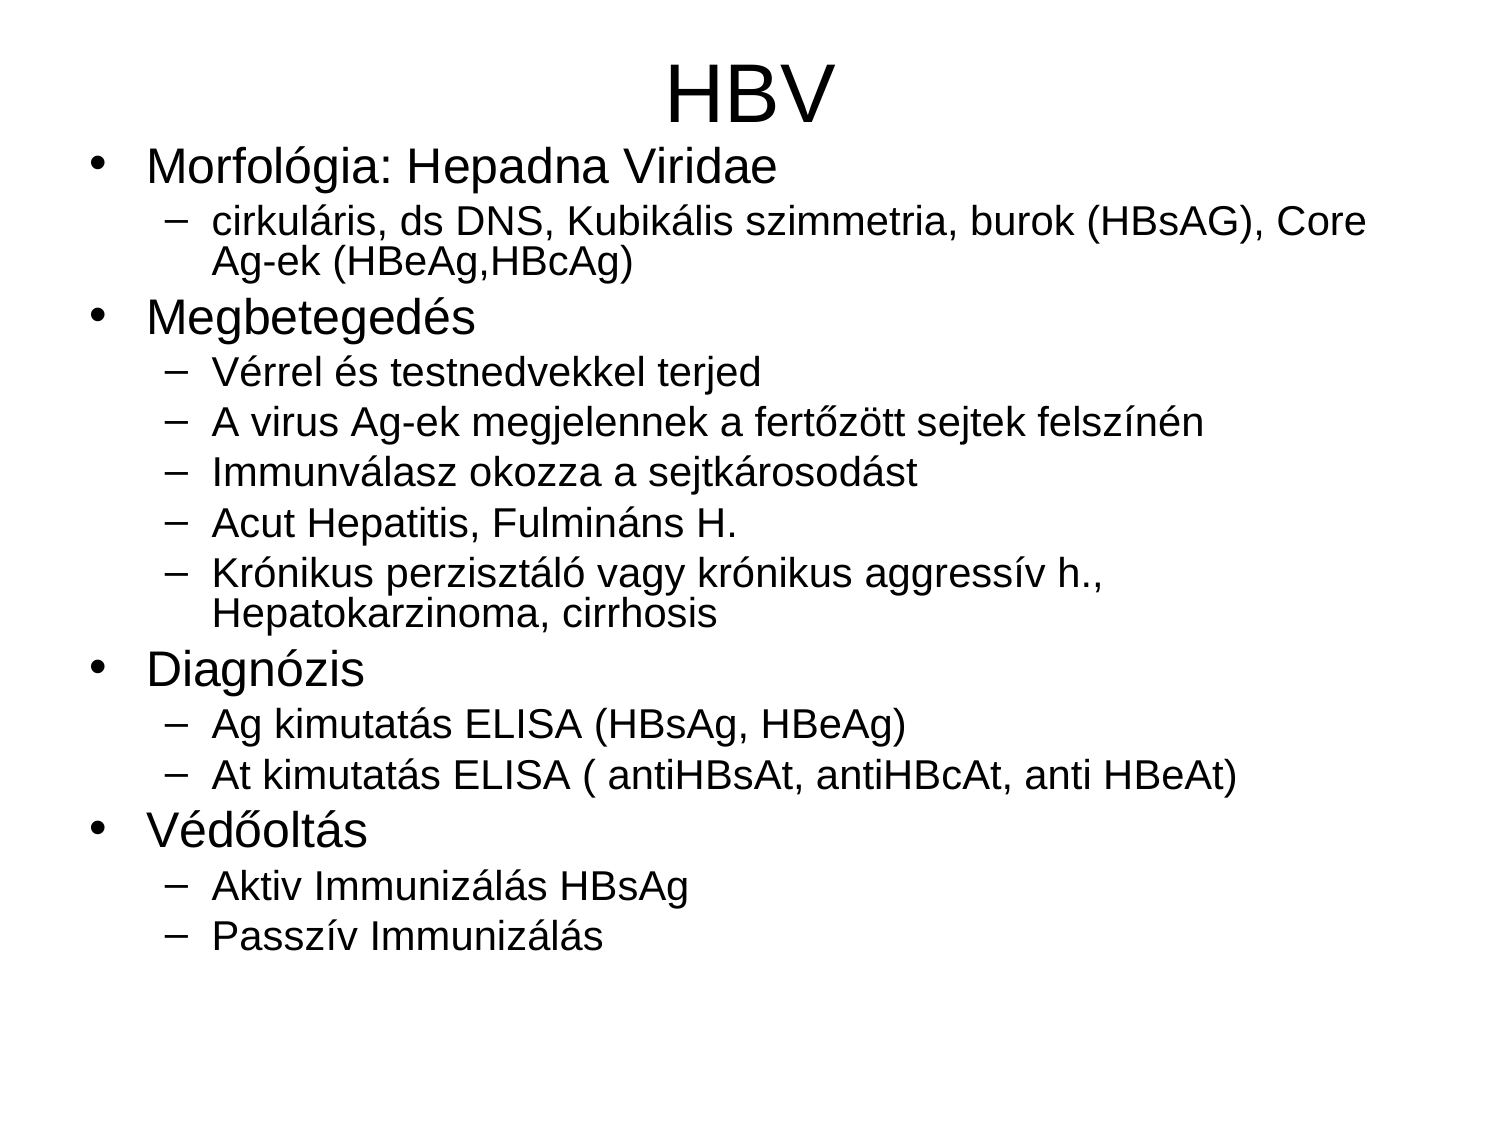

# HBV
Morfológia: Hepadna Viridae
cirkuláris, ds DNS, Kubikális szimmetria, burok (HBsAG), Core Ag-ek (HBeAg,HBcAg)
Megbetegedés
Vérrel és testnedvekkel terjed
A virus Ag-ek megjelennek a fertőzött sejtek felszínén
Immunválasz okozza a sejtkárosodást
Acut Hepatitis, Fulmináns H.
Krónikus perzisztáló vagy krónikus aggressív h., Hepatokarzinoma, cirrhosis
Diagnózis
Ag kimutatás ELISA (HBsAg, HBeAg)
At kimutatás ELISA ( antiHBsAt, antiHBcAt, anti HBeAt)
Védőoltás
Aktiv Immunizálás HBsAg
Passzív Immunizálás